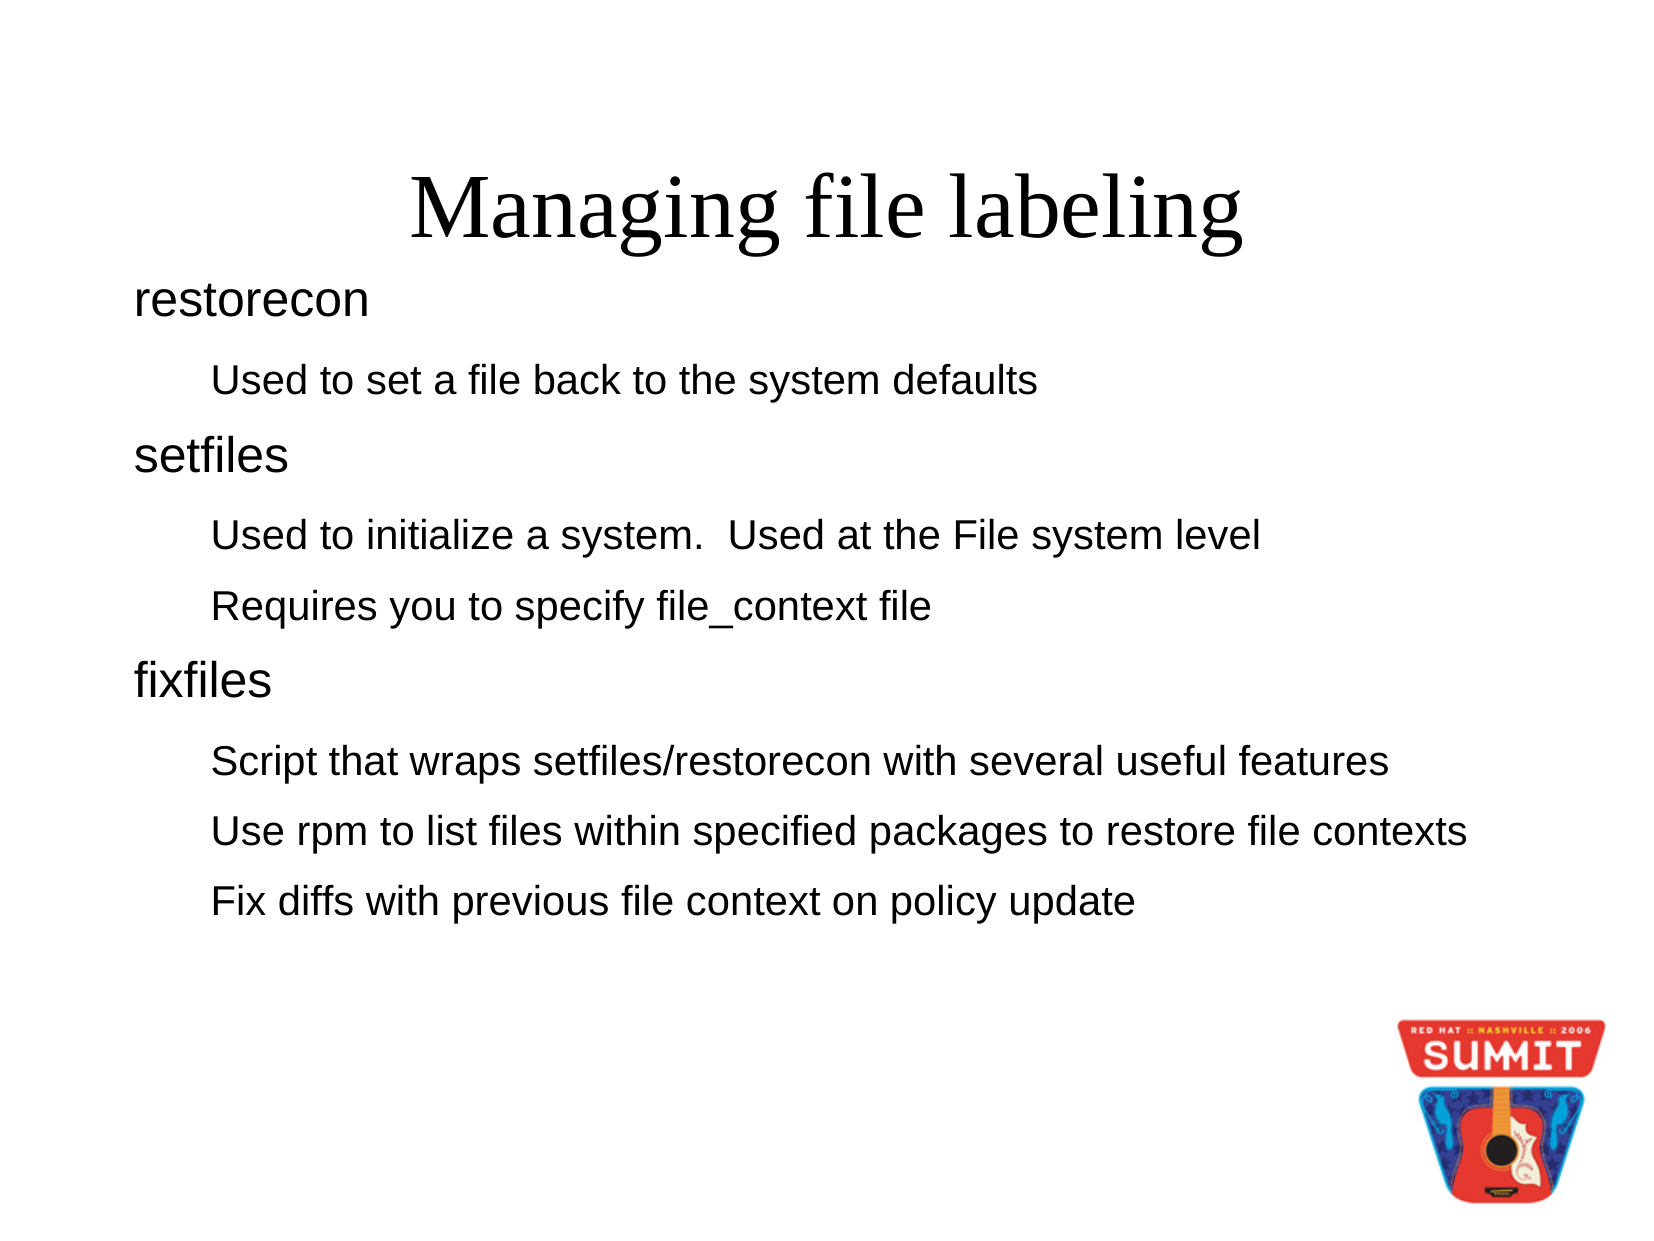

# Managing file labeling
restorecon
Used to set a file back to the system defaults
setfiles
Used to initialize a system. Used at the File system level
Requires you to specify file_context file
fixfiles
Script that wraps setfiles/restorecon with several useful features
Use rpm to list files within specified packages to restore file contexts
Fix diffs with previous file context on policy update